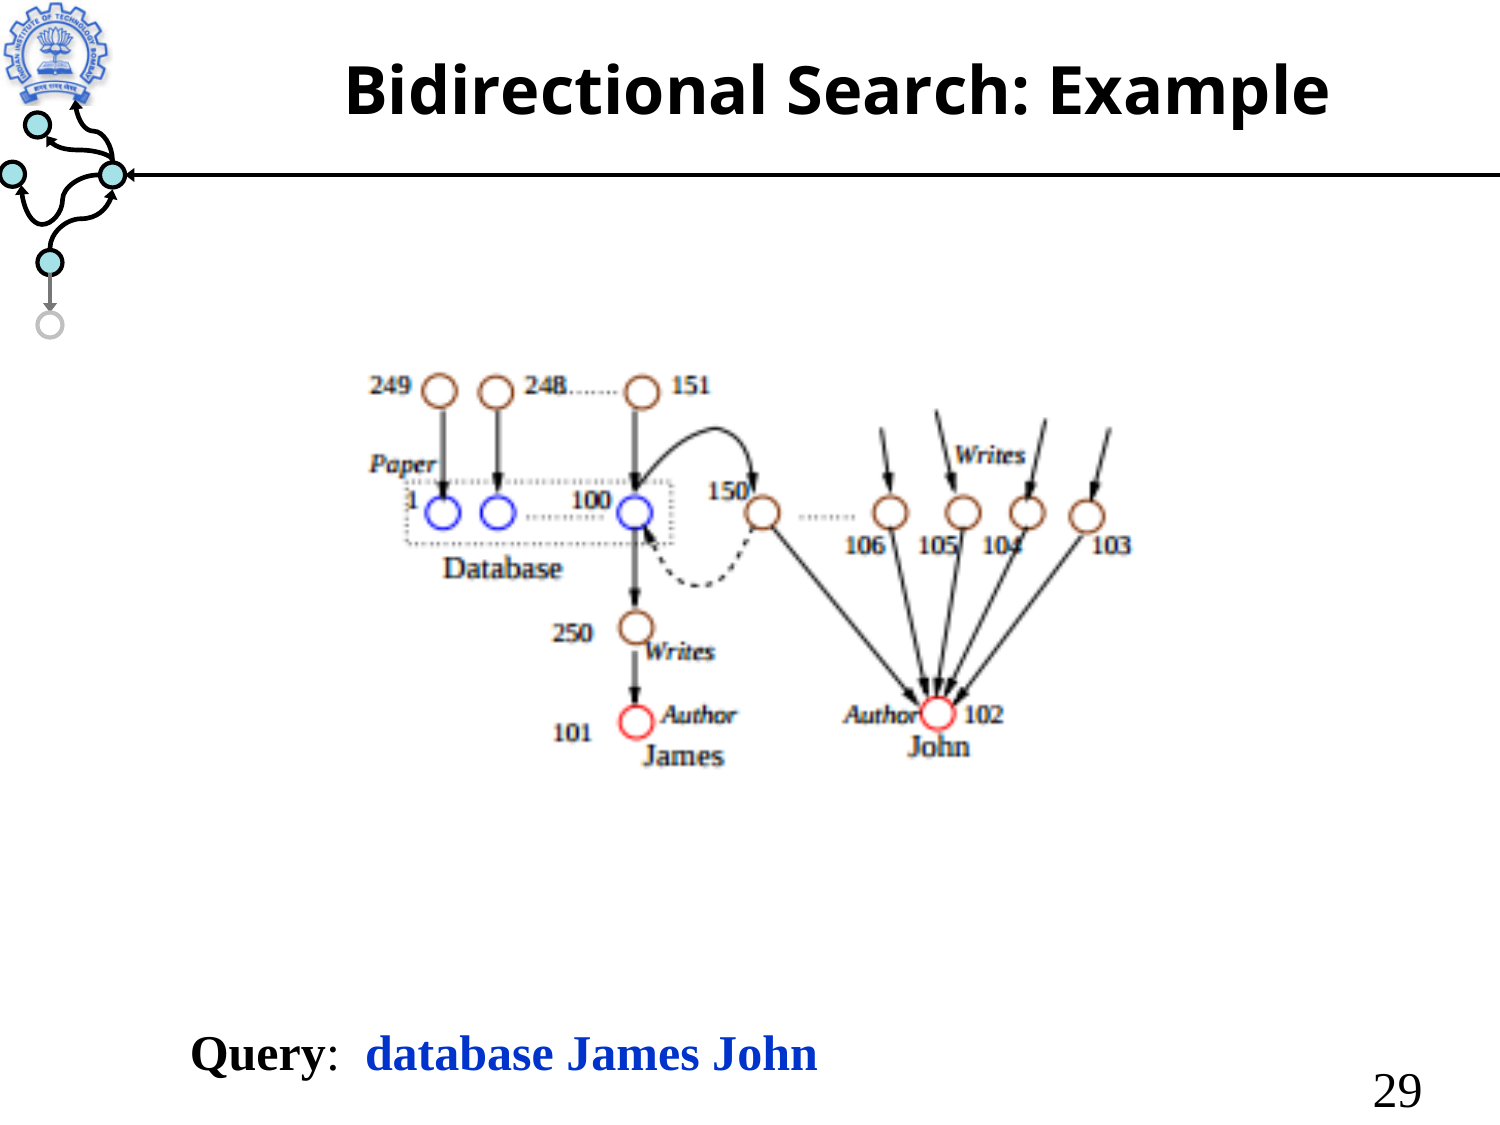

# Bidirectional Search: Example
Query: database James John
29